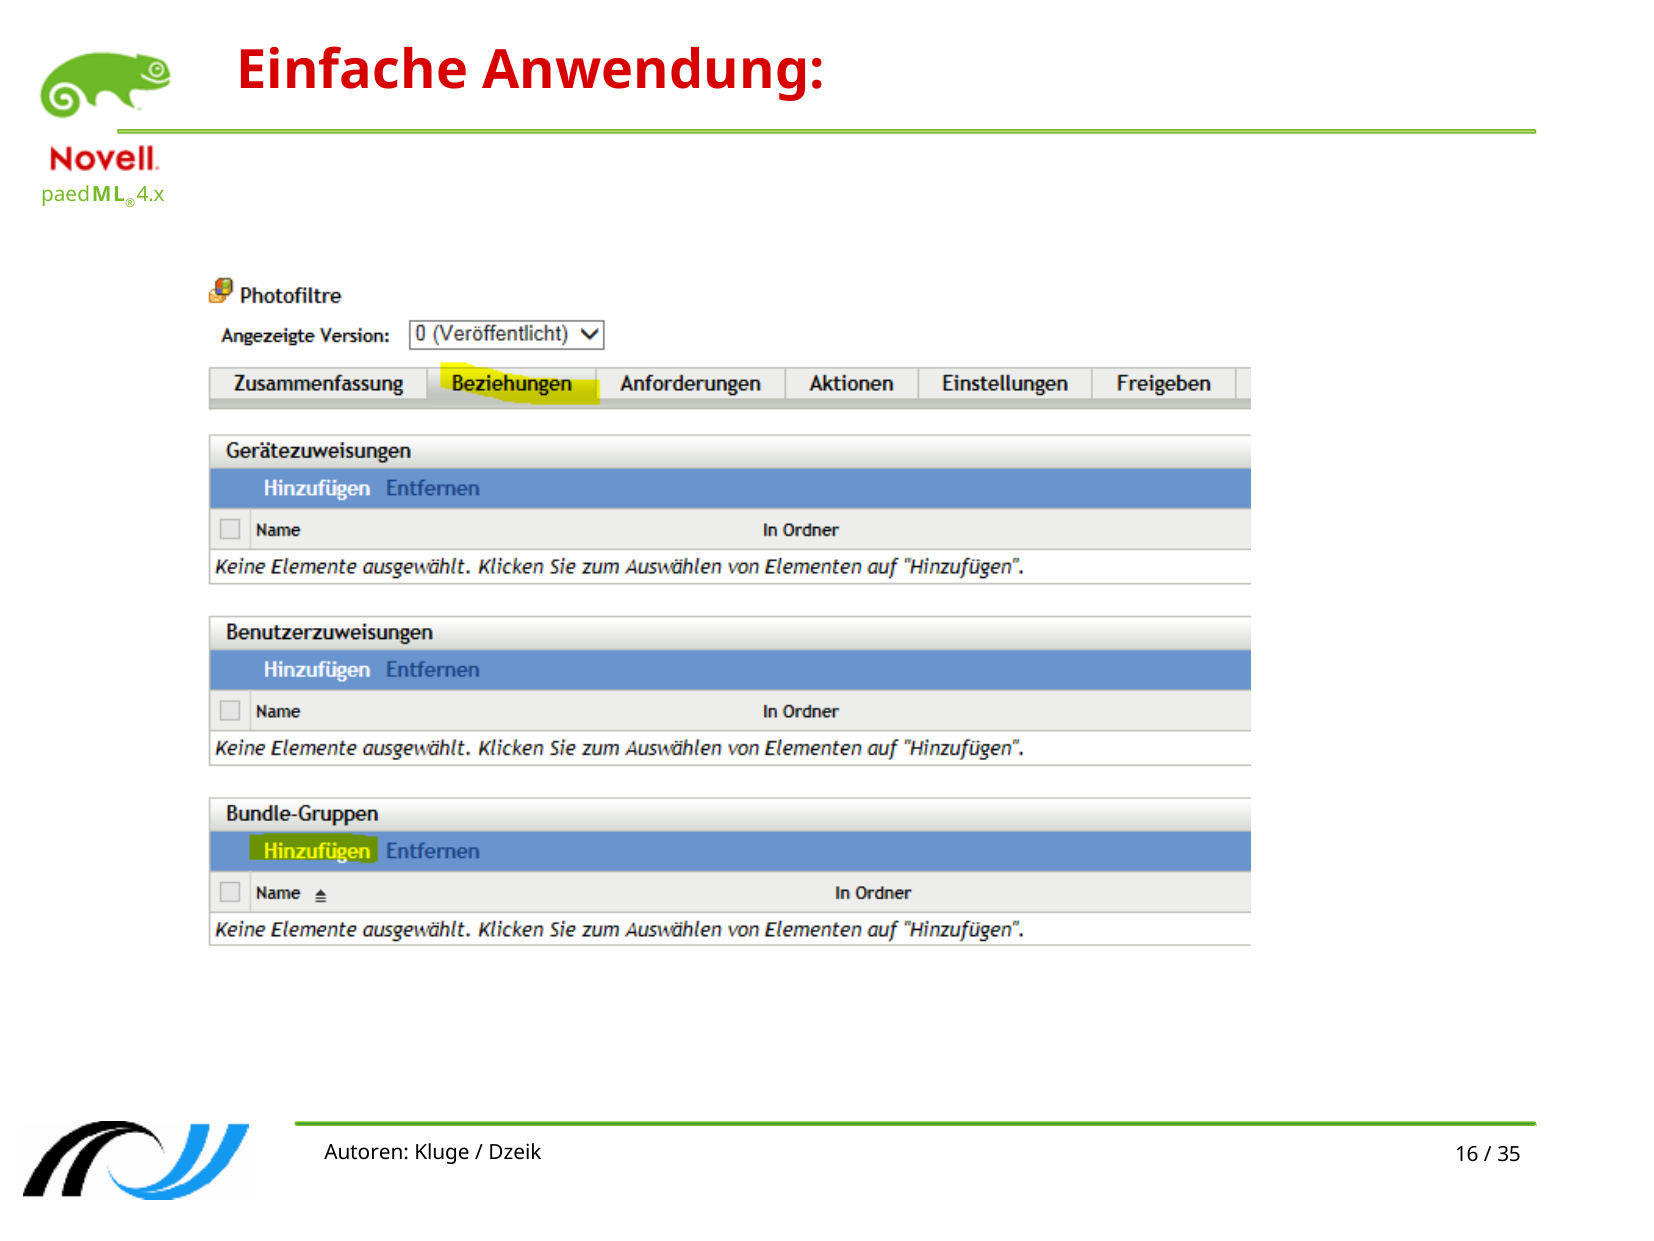

# Einfache Anwendung:
Autoren: Kluge / Dzeik
16